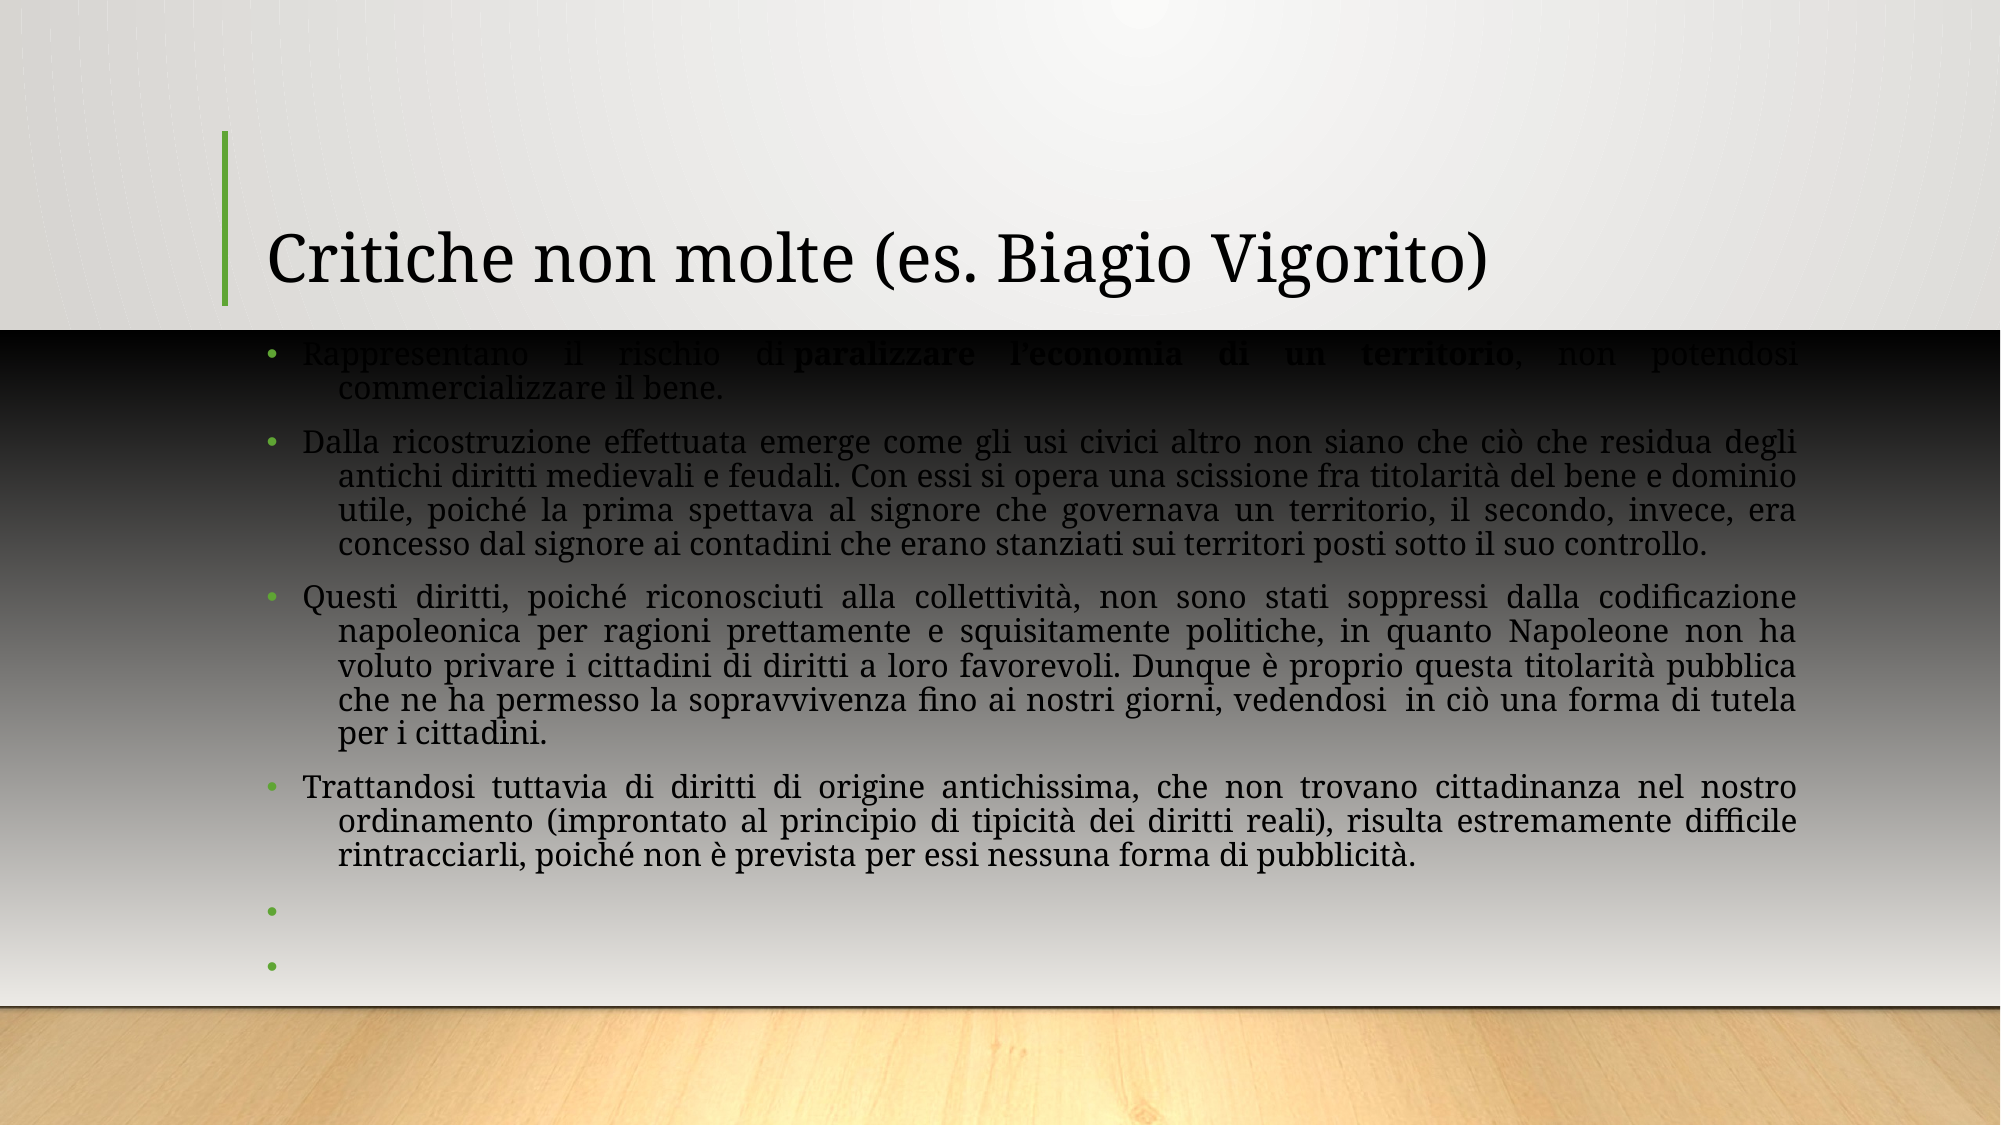

# Critiche non molte (es. Biagio Vigorito)
Rappresentano il rischio di paralizzare l’economia di un territorio, non potendosi commercializzare il bene.
Dalla ricostruzione effettuata emerge come gli usi civici altro non siano che ciò che residua degli antichi diritti medievali e feudali. Con essi si opera una scissione fra titolarità del bene e dominio utile, poiché la prima spettava al signore che governava un territorio, il secondo, invece, era concesso dal signore ai contadini che erano stanziati sui territori posti sotto il suo controllo.
Questi diritti, poiché riconosciuti alla collettività, non sono stati soppressi dalla codificazione napoleonica per ragioni prettamente e squisitamente politiche, in quanto Napoleone non ha voluto privare i cittadini di diritti a loro favorevoli. Dunque è proprio questa titolarità pubblica che ne ha permesso la sopravvivenza fino ai nostri giorni, vedendosi  in ciò una forma di tutela per i cittadini.
Trattandosi tuttavia di diritti di origine antichissima, che non trovano cittadinanza nel nostro ordinamento (improntato al principio di tipicità dei diritti reali), risulta estremamente difficile rintracciarli, poiché non è prevista per essi nessuna forma di pubblicità.